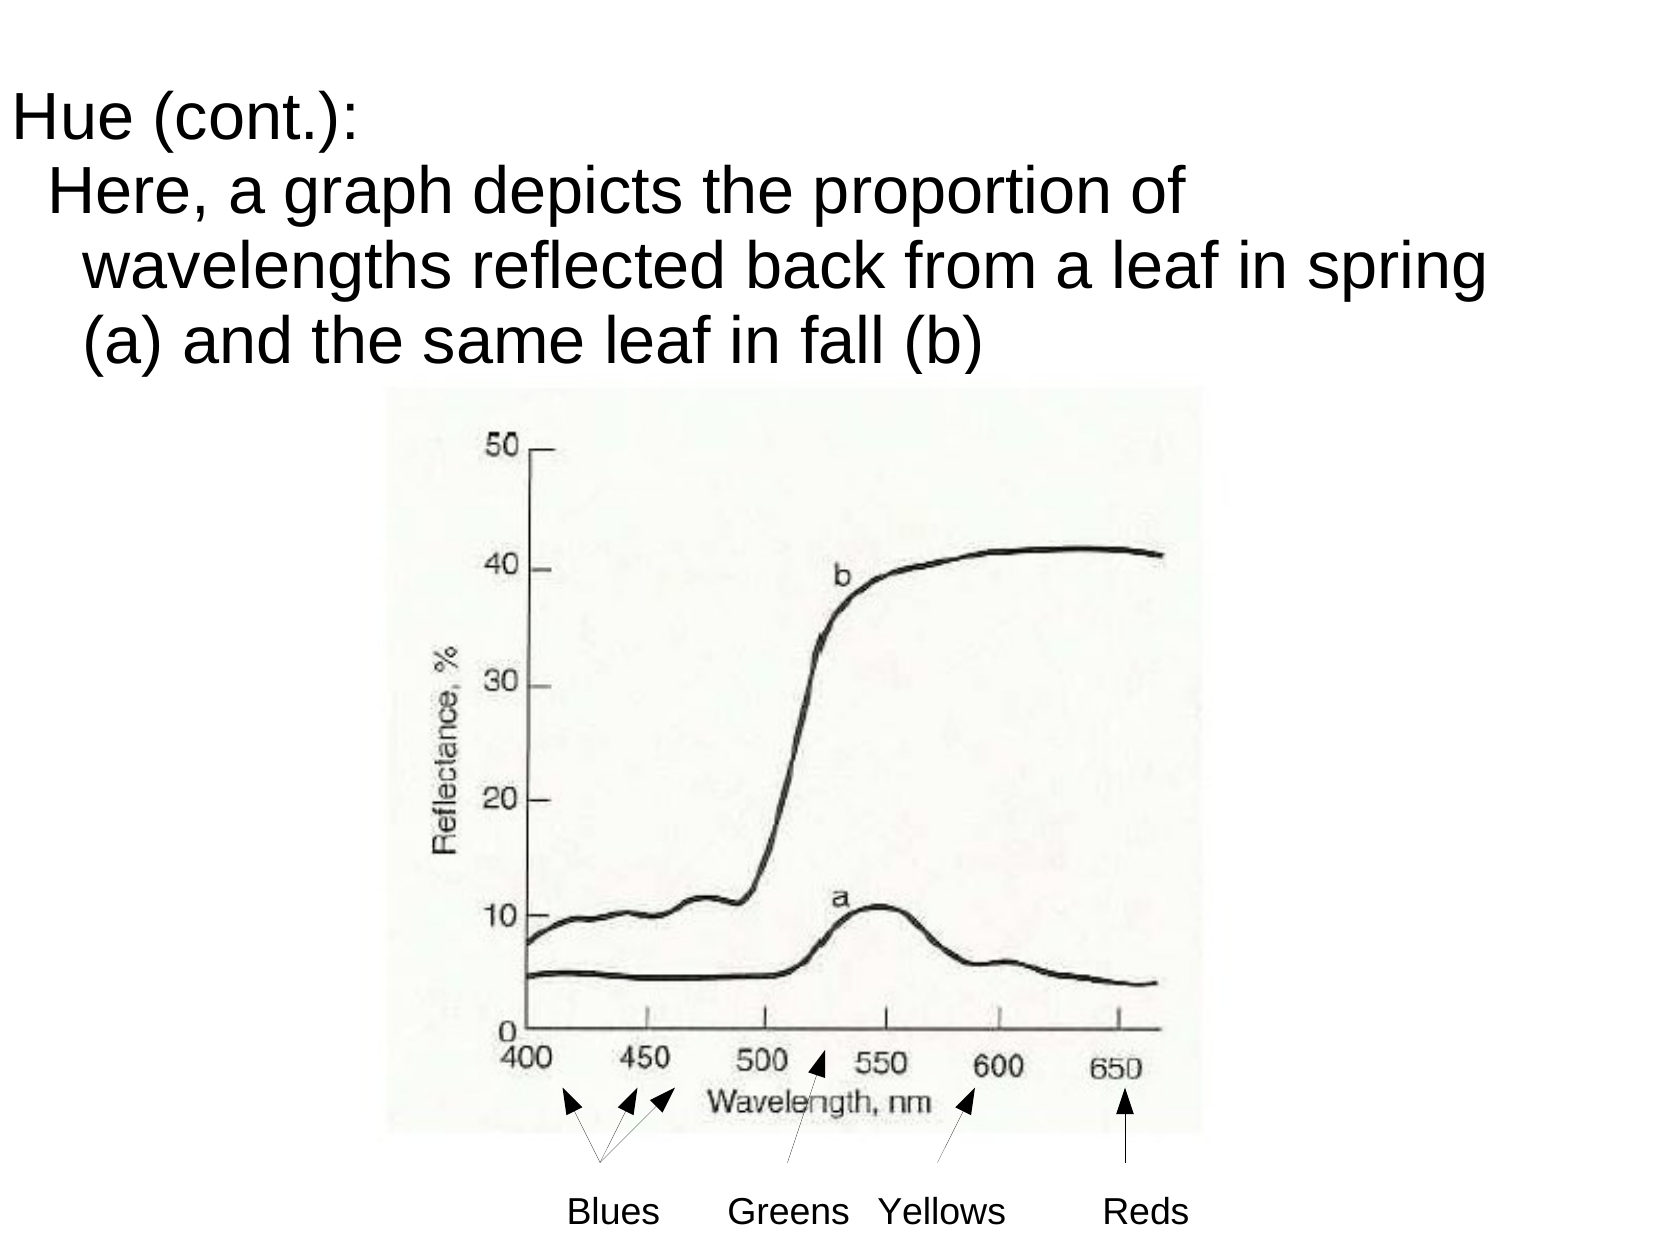

# Hue (cont.):
Here, a graph depicts the proportion of wavelengths reflected back from a leaf in spring (a) and the same leaf in fall (b)
Blues
Greens
Yellows
Reds